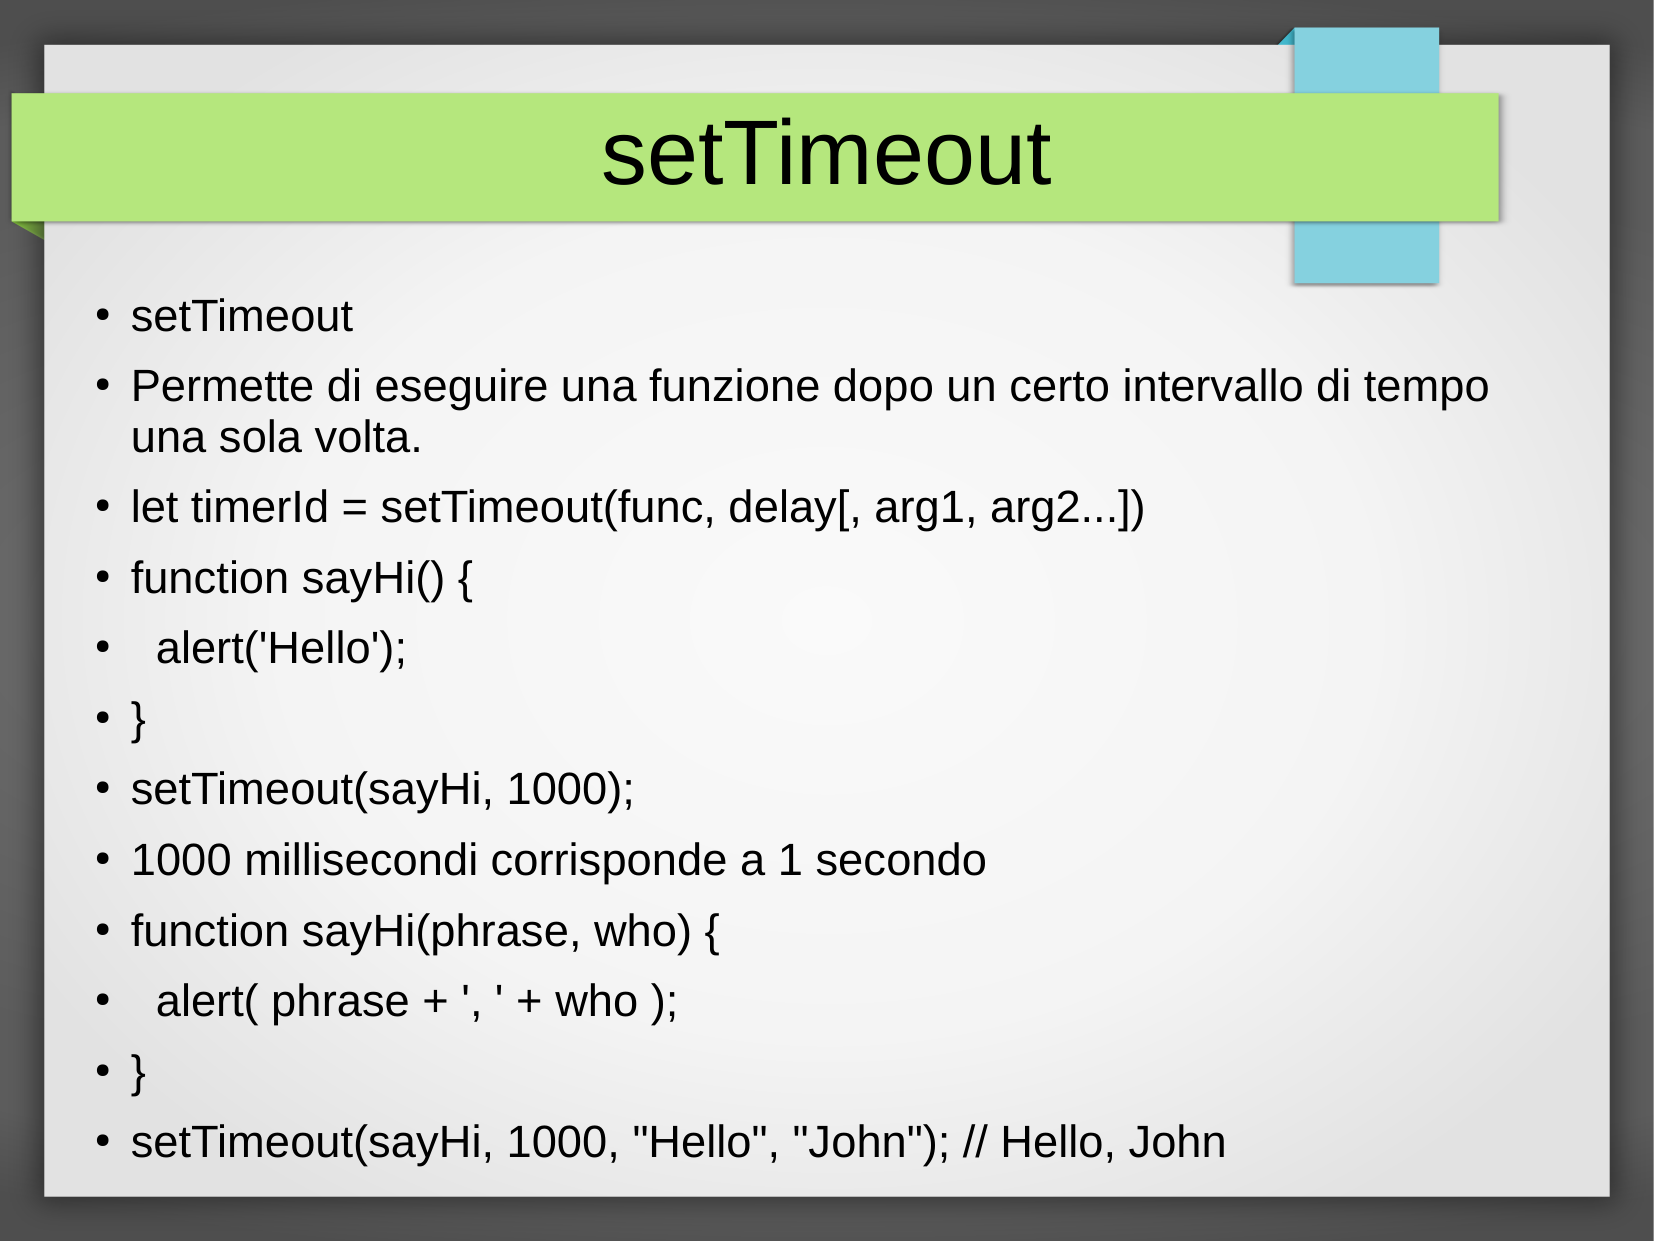

# setTimeout
setTimeout
Permette di eseguire una funzione dopo un certo intervallo di tempo una sola volta.
let timerId = setTimeout(func, delay[, arg1, arg2...])
function sayHi() {
 alert('Hello');
}
setTimeout(sayHi, 1000);
1000 millisecondi corrisponde a 1 secondo
function sayHi(phrase, who) {
 alert( phrase + ', ' + who );
}
setTimeout(sayHi, 1000, "Hello", "John"); // Hello, John